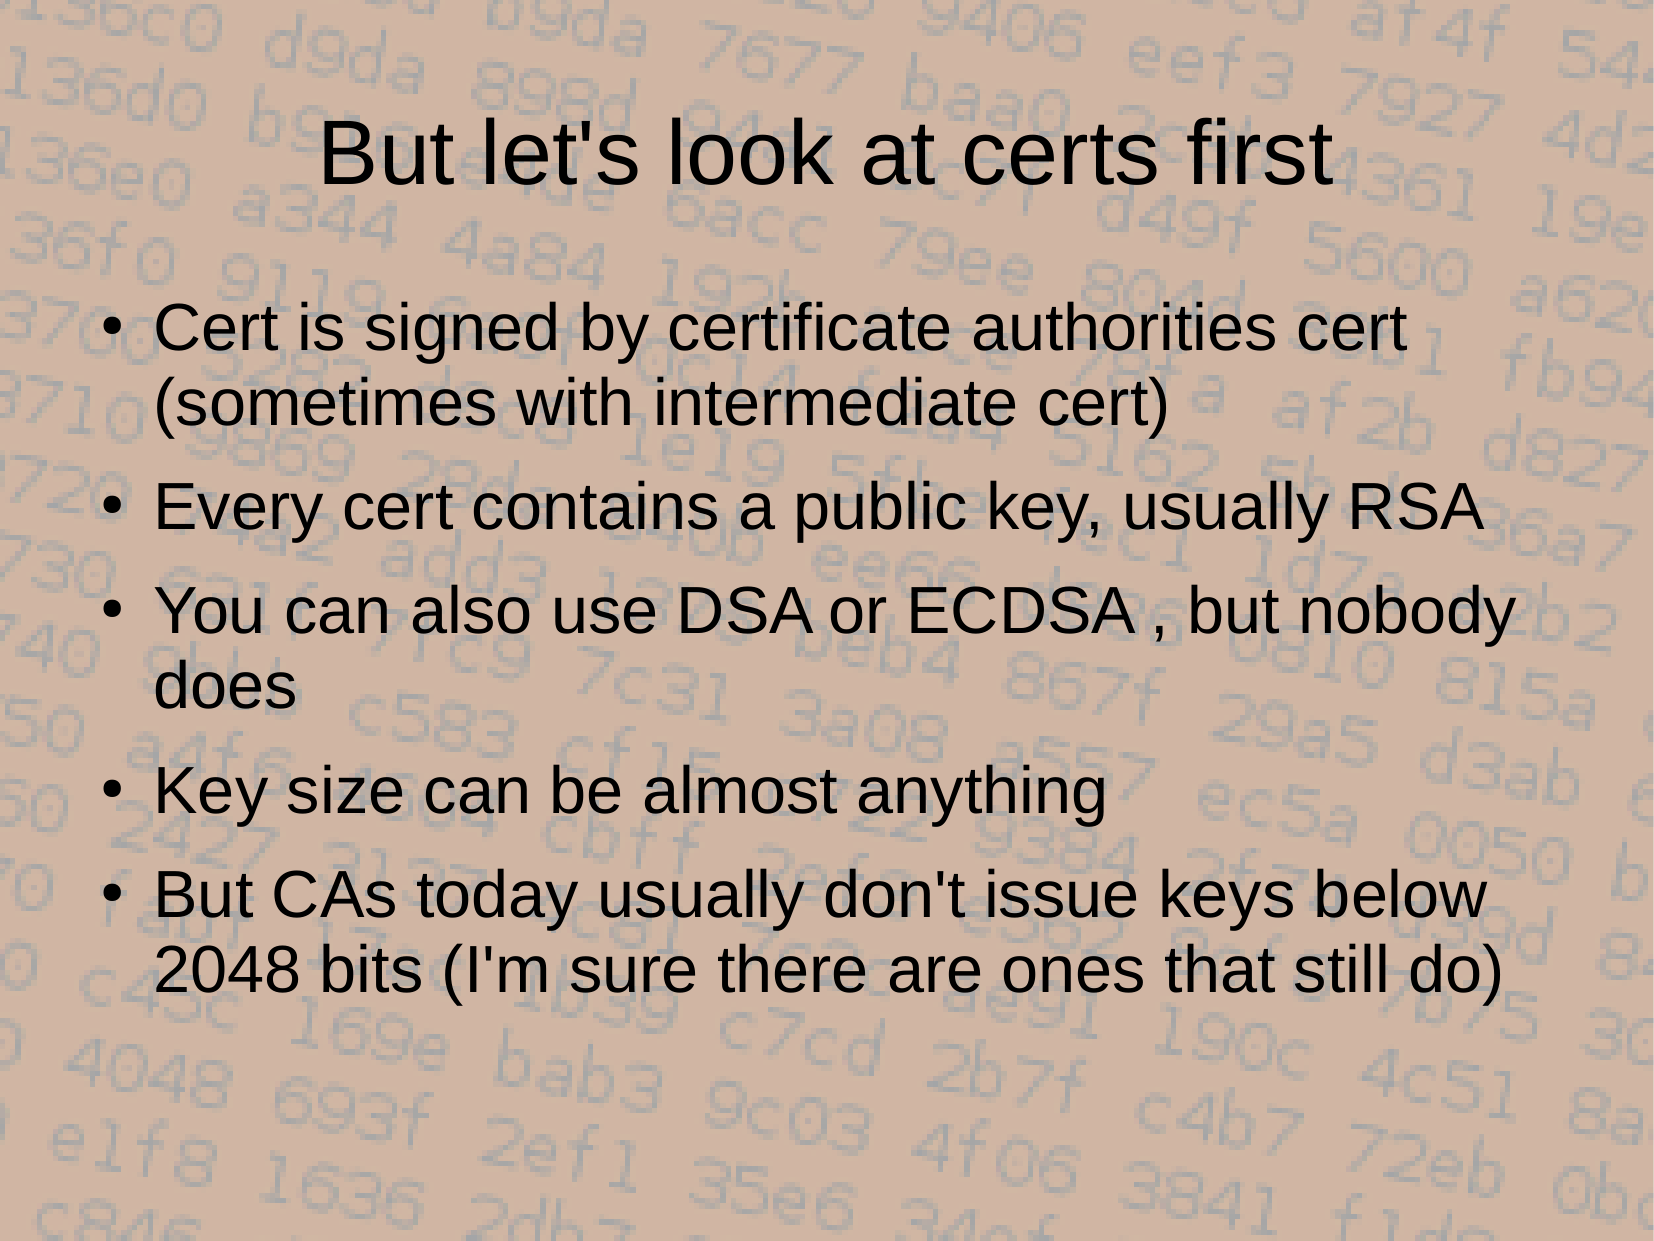

# But let's look at certs first
Cert is signed by certificate authorities cert (sometimes with intermediate cert)
Every cert contains a public key, usually RSA
You can also use DSA or ECDSA , but nobody does
Key size can be almost anything
But CAs today usually don't issue keys below 2048 bits (I'm sure there are ones that still do)